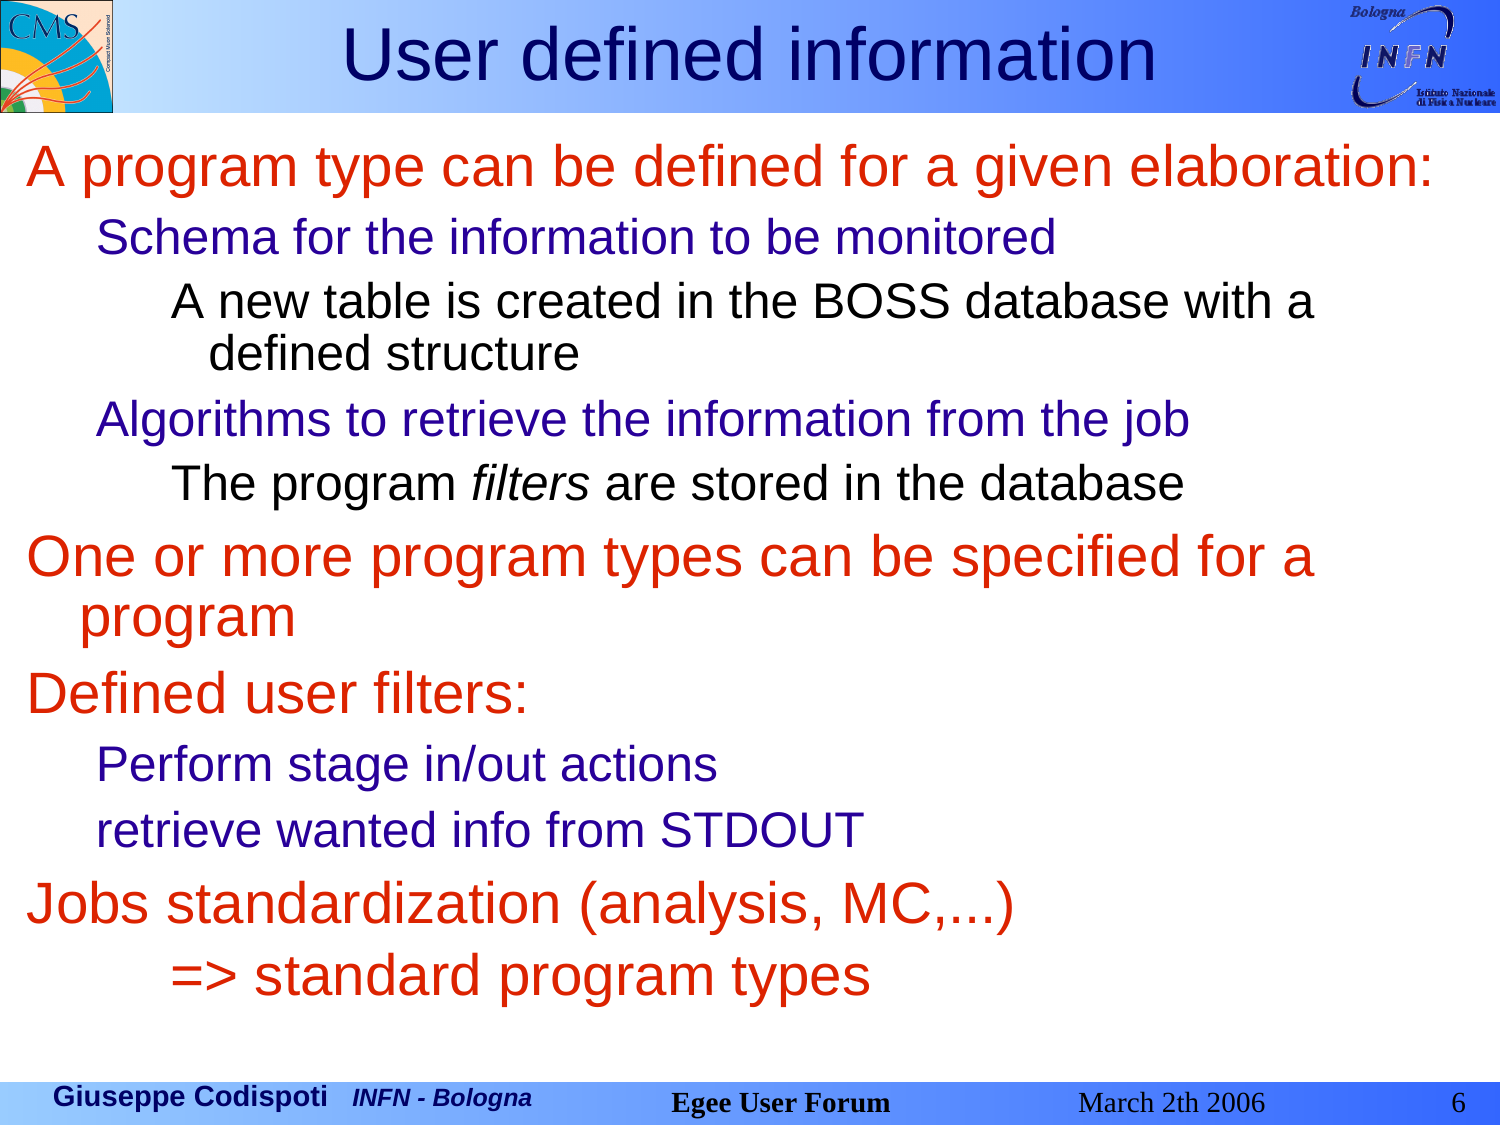

# User defined information
A program type can be defined for a given elaboration:
Schema for the information to be monitored
A new table is created in the BOSS database with a defined structure
Algorithms to retrieve the information from the job
The program filters are stored in the database
One or more program types can be specified for a program
Defined user filters:
Perform stage in/out actions
retrieve wanted info from STDOUT
Jobs standardization (analysis, MC,...)
=> standard program types
Egee User Forum
March 2th 2006
6